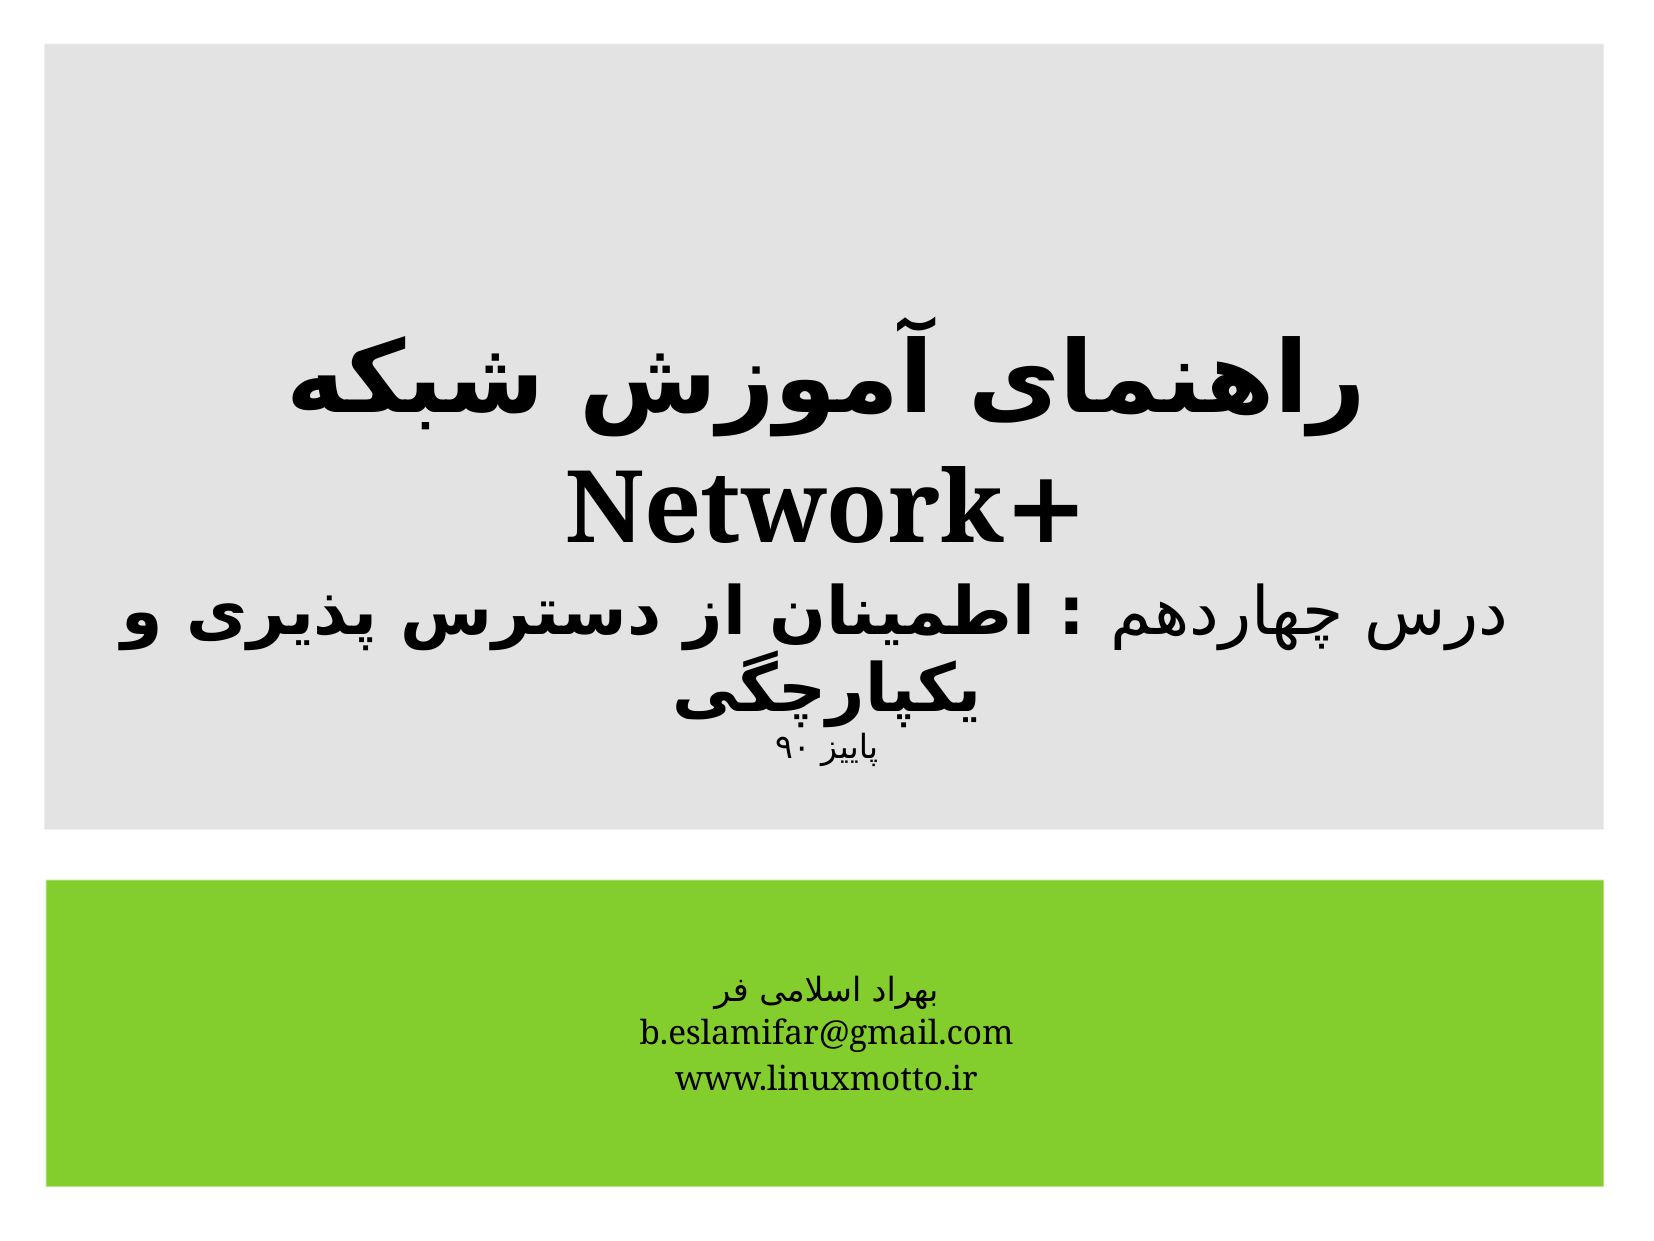

راهنمای آموزش شبکه +Network
 درس چهاردهم : اطمینان از دسترس پذیری و یکپارچگی
پاییز ۹۰
بهراد اسلامی فر
b.eslamifar@gmail.com
www.linuxmotto.ir